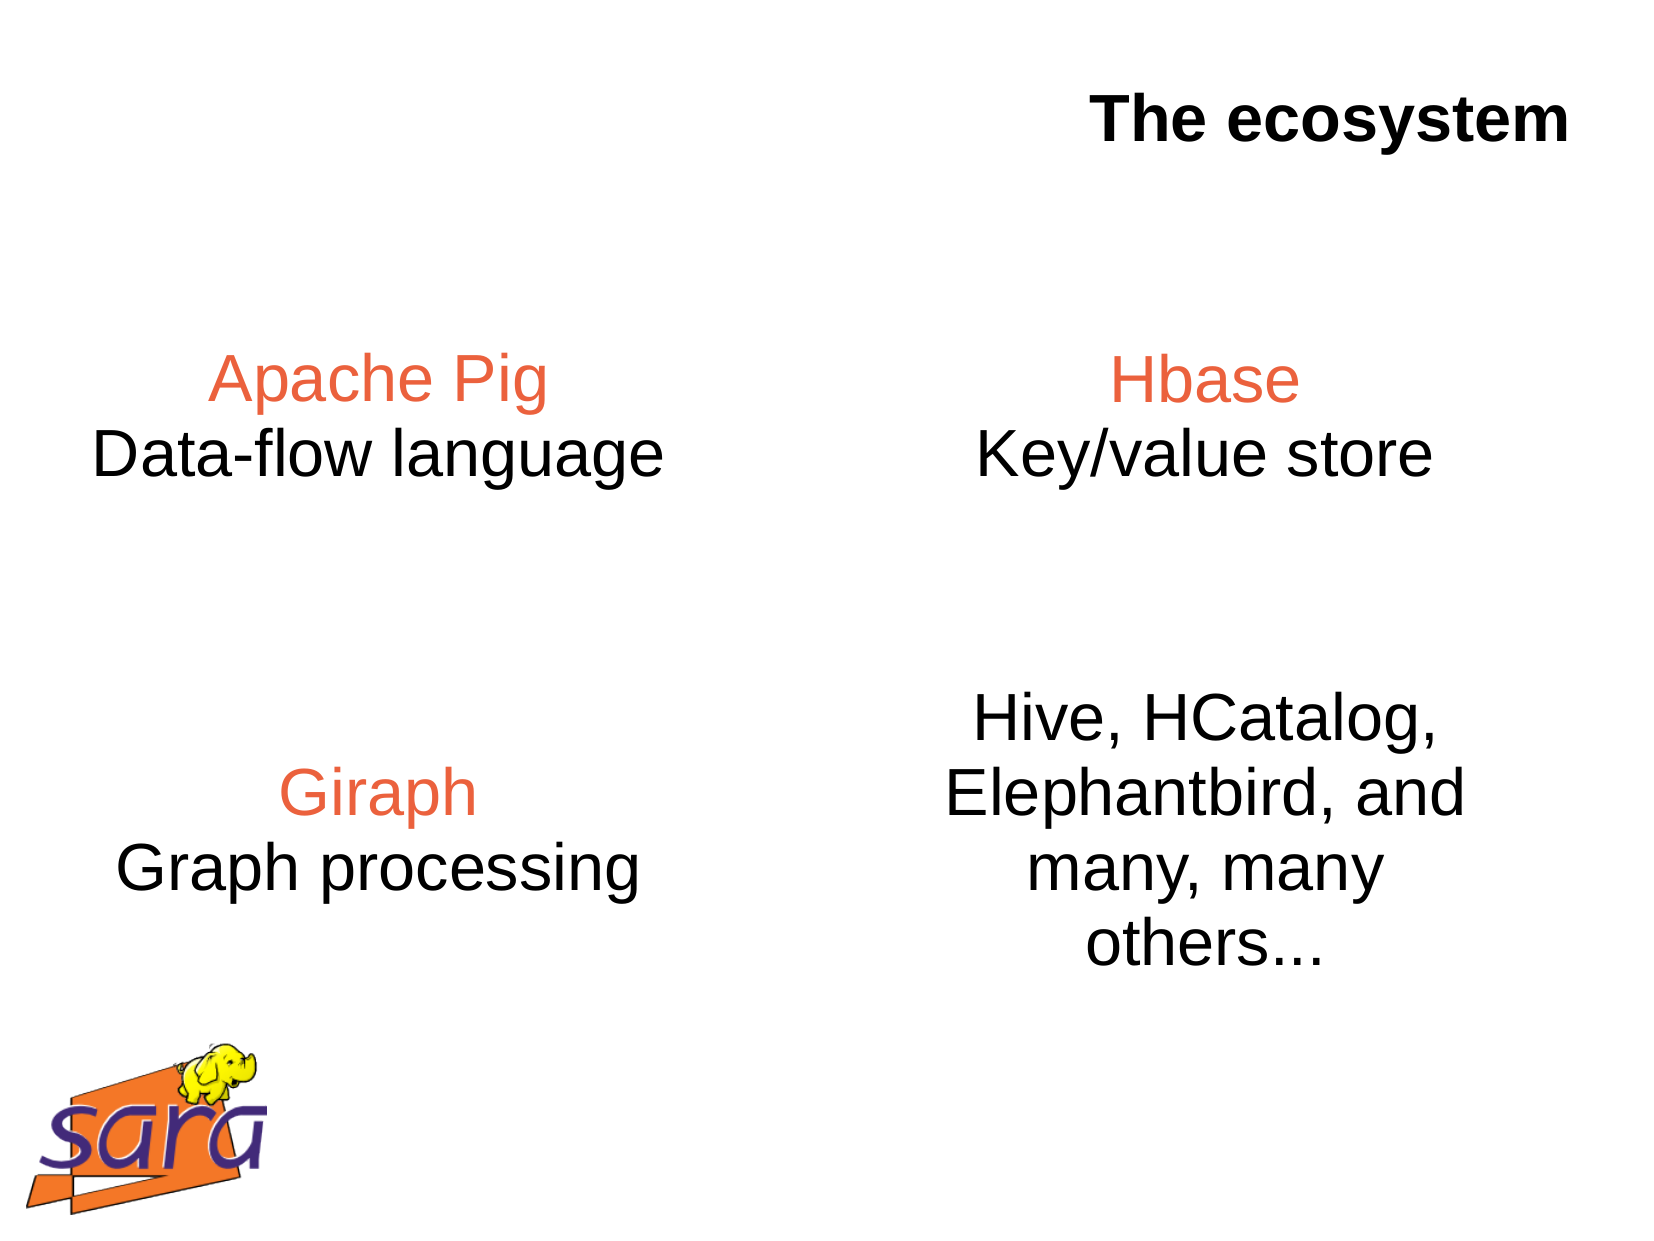

# The ecosystem
Apache Pig
Data-flow language
Hbase
Key/value store
Giraph
Graph processing
Hive, HCatalog, Elephantbird, and many, many others...